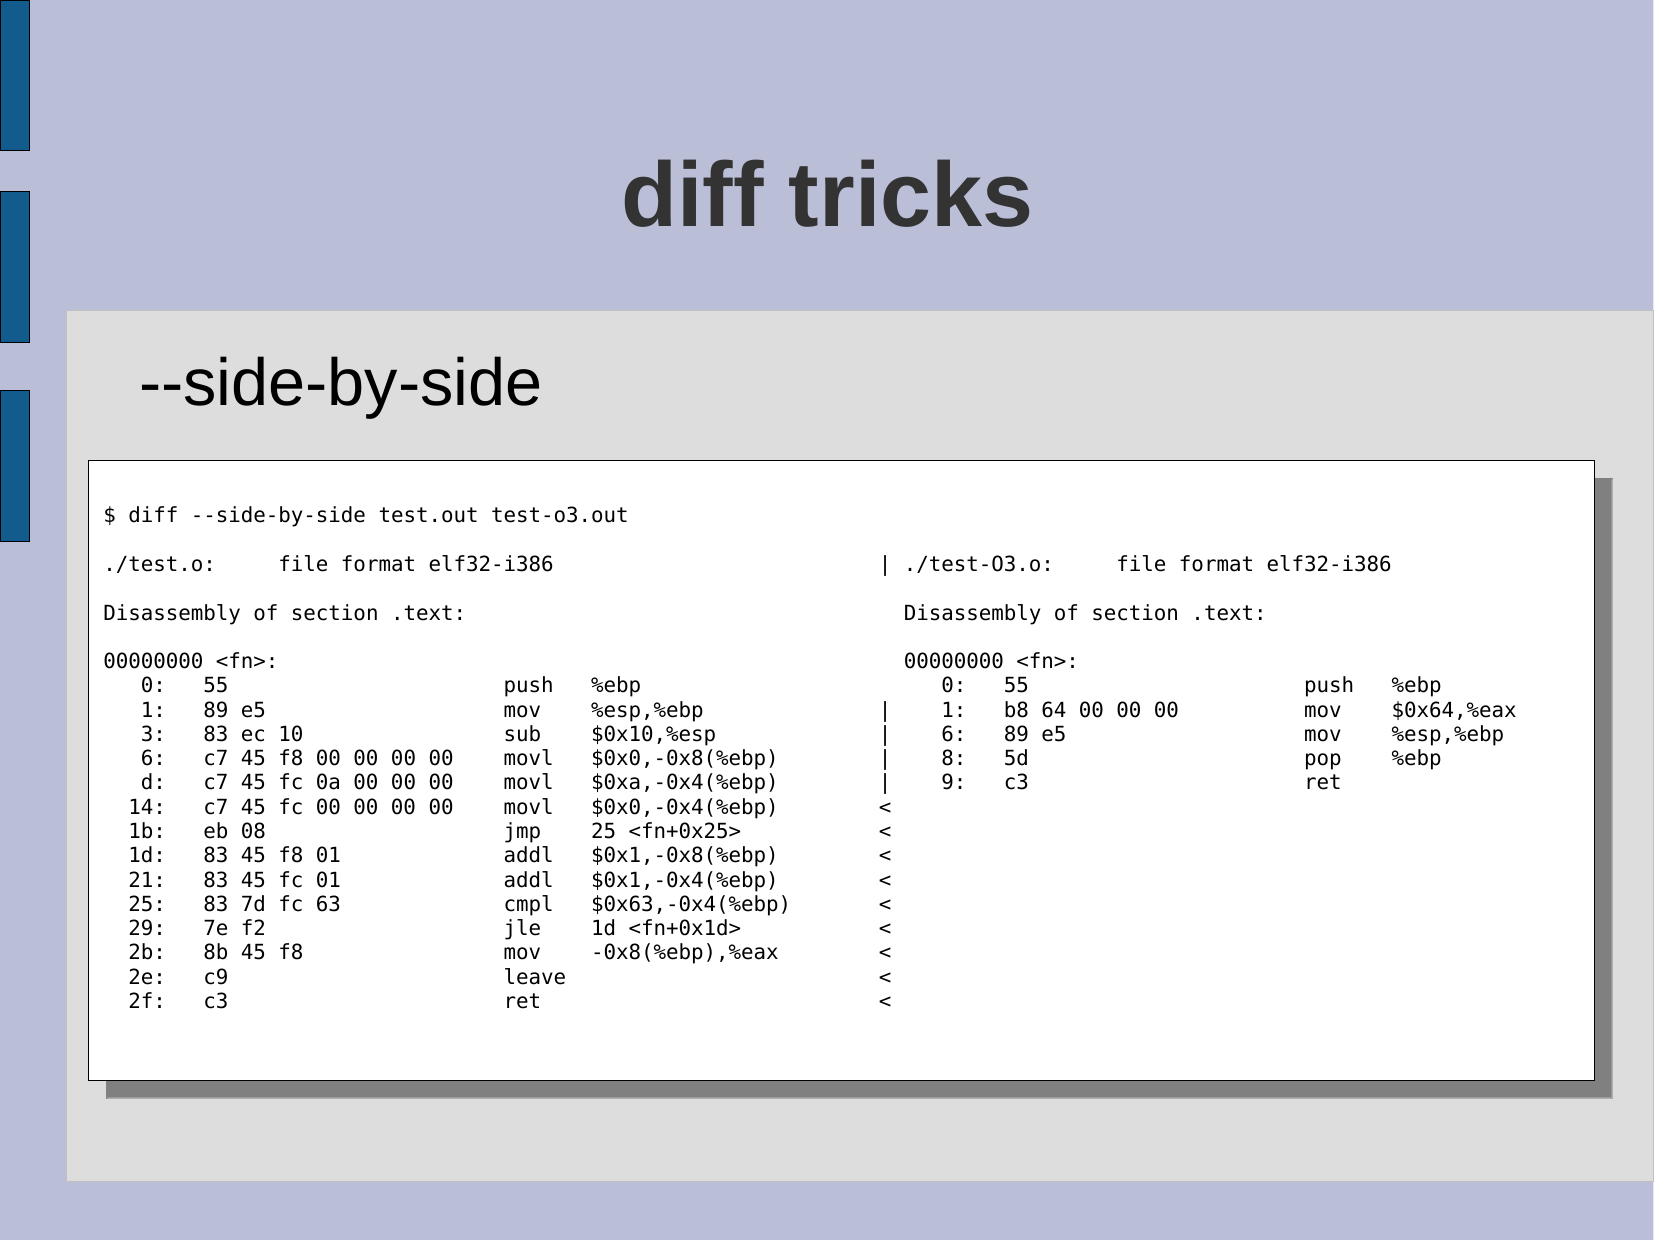

# diff tricks
--side-by-side
$ diff --side-by-side test.out test-o3.out
./test.o: file format elf32-i386 | ./test-O3.o: file format elf32-i386
Disassembly of section .text: Disassembly of section .text:
00000000 <fn>: 00000000 <fn>:
 0: 55 push %ebp 0: 55 push %ebp
 1: 89 e5 mov %esp,%ebp | 1: b8 64 00 00 00 mov $0x64,%eax
 3: 83 ec 10 sub $0x10,%esp | 6: 89 e5 mov %esp,%ebp
 6: c7 45 f8 00 00 00 00 movl $0x0,-0x8(%ebp) | 8: 5d pop %ebp
 d: c7 45 fc 0a 00 00 00 movl $0xa,-0x4(%ebp) | 9: c3 ret
 14: c7 45 fc 00 00 00 00 movl $0x0,-0x4(%ebp) <
 1b: eb 08 jmp 25 <fn+0x25> <
 1d: 83 45 f8 01 addl $0x1,-0x8(%ebp) <
 21: 83 45 fc 01 addl $0x1,-0x4(%ebp) <
 25: 83 7d fc 63 cmpl $0x63,-0x4(%ebp) <
 29: 7e f2 jle 1d <fn+0x1d> <
 2b: 8b 45 f8 mov -0x8(%ebp),%eax <
 2e: c9 leave <
 2f: c3 ret <